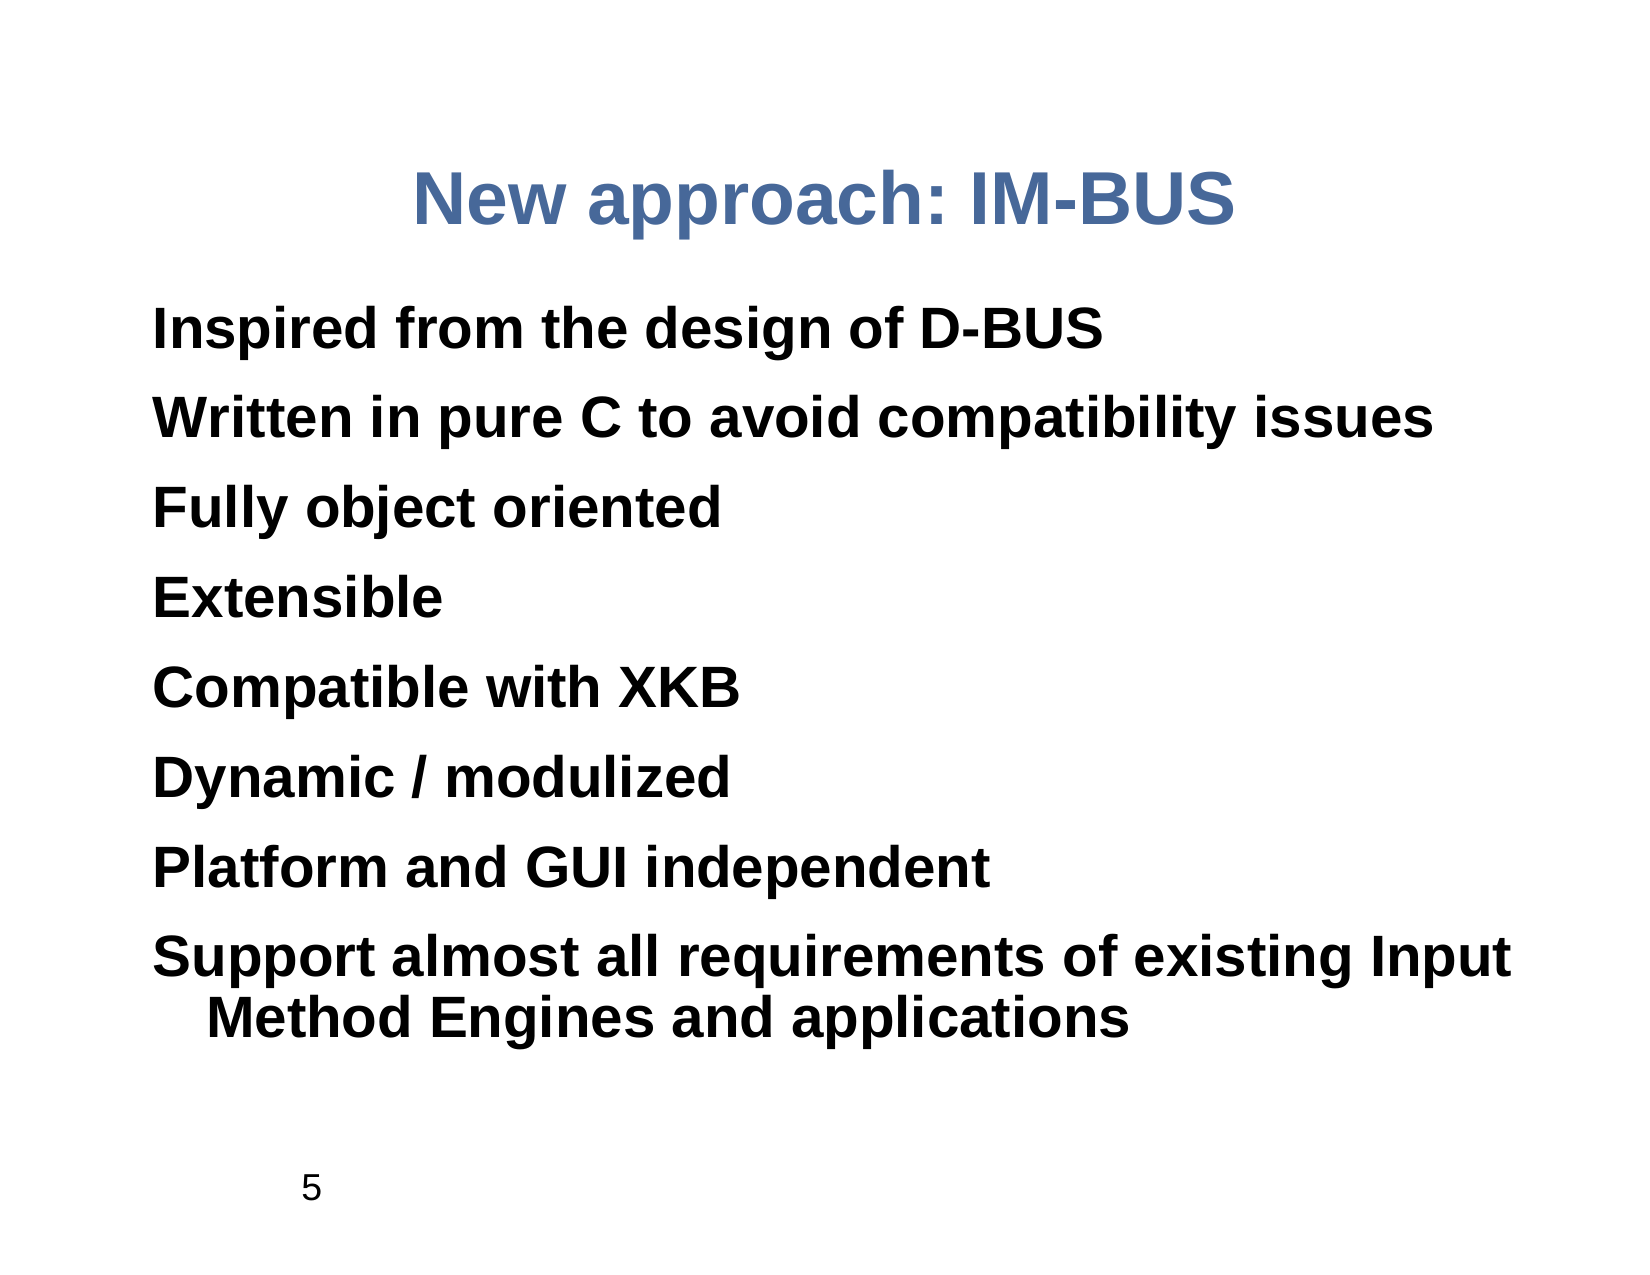

# New approach: IM-BUS
Inspired from the design of D-BUS
Written in pure C to avoid compatibility issues
Fully object oriented
Extensible
Compatible with XKB
Dynamic / modulized
Platform and GUI independent
Support almost all requirements of existing Input Method Engines and applications